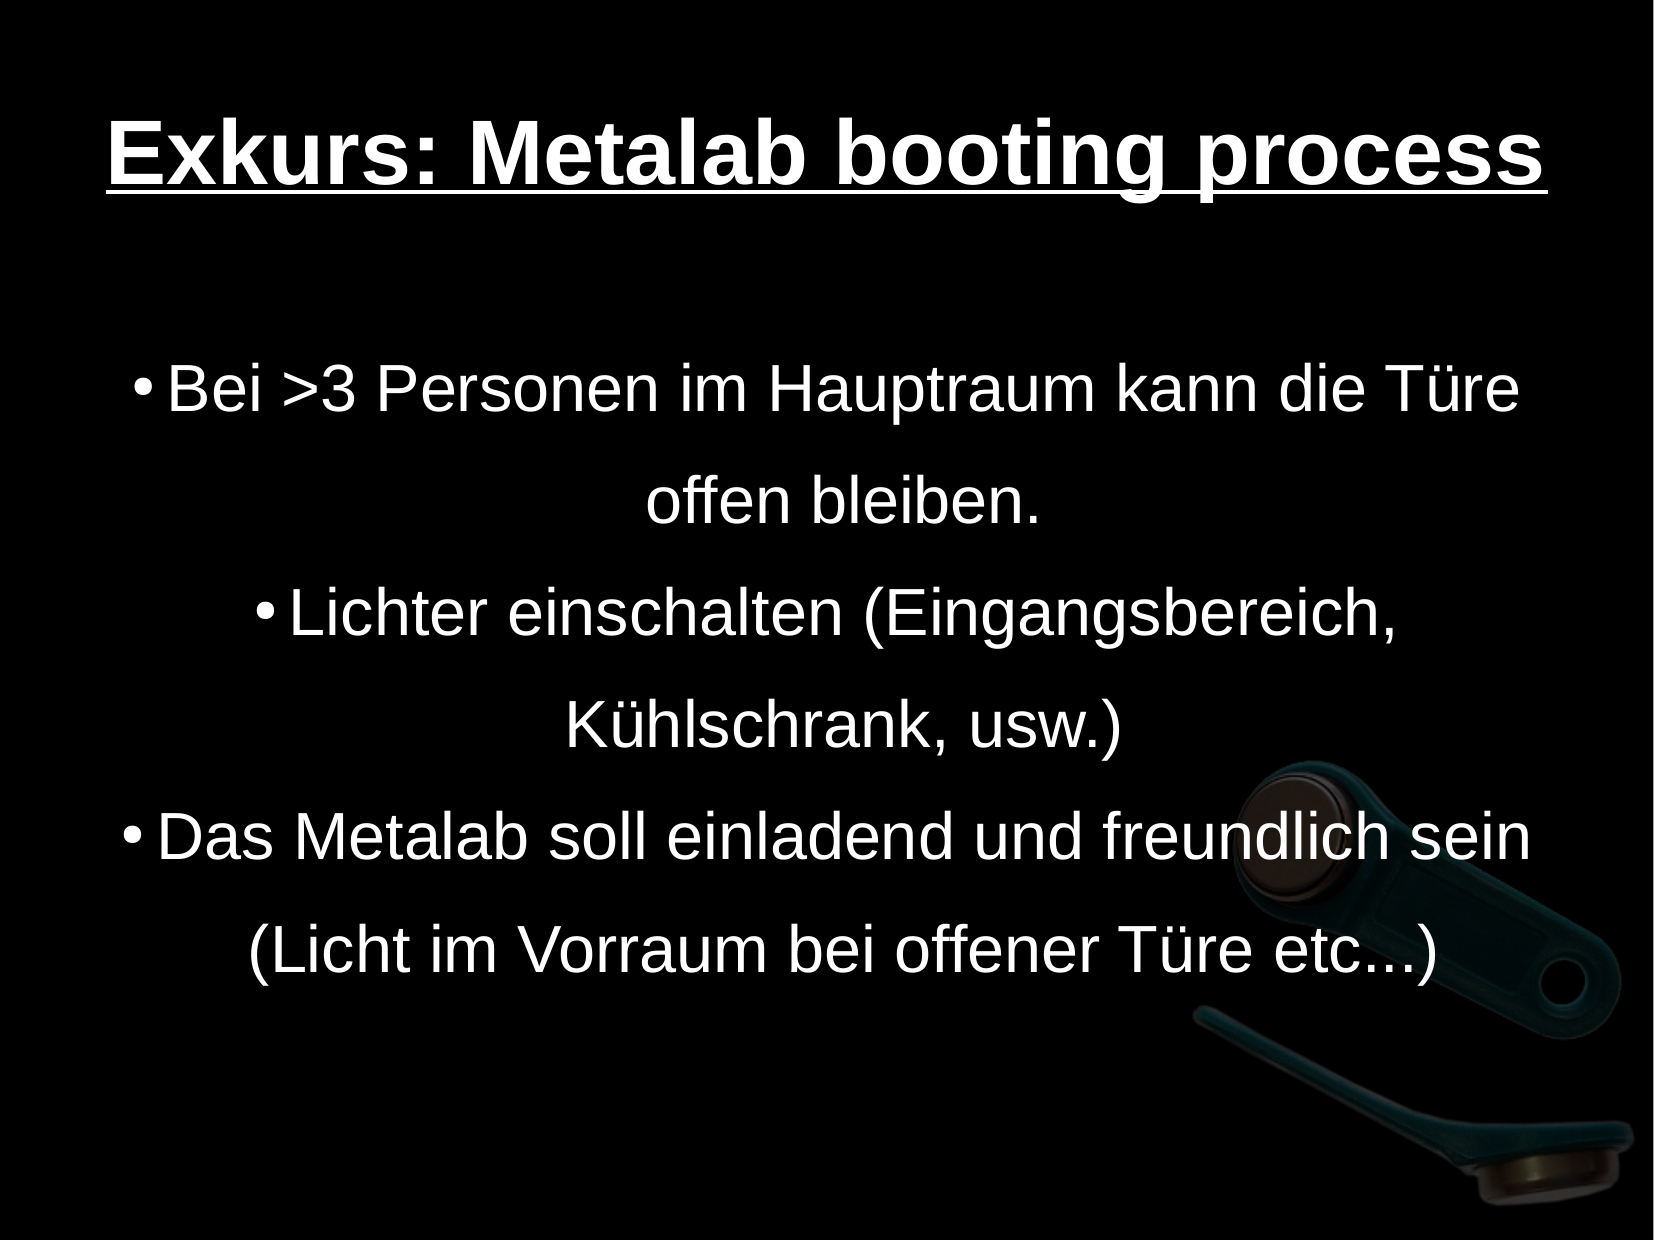

# Exkurs: Metalab booting process
Bei >3 Personen im Hauptraum kann die Türe offen bleiben.
Lichter einschalten (Eingangsbereich, Kühlschrank, usw.)
Das Metalab soll einladend und freundlich sein
(Licht im Vorraum bei offener Türe etc...)